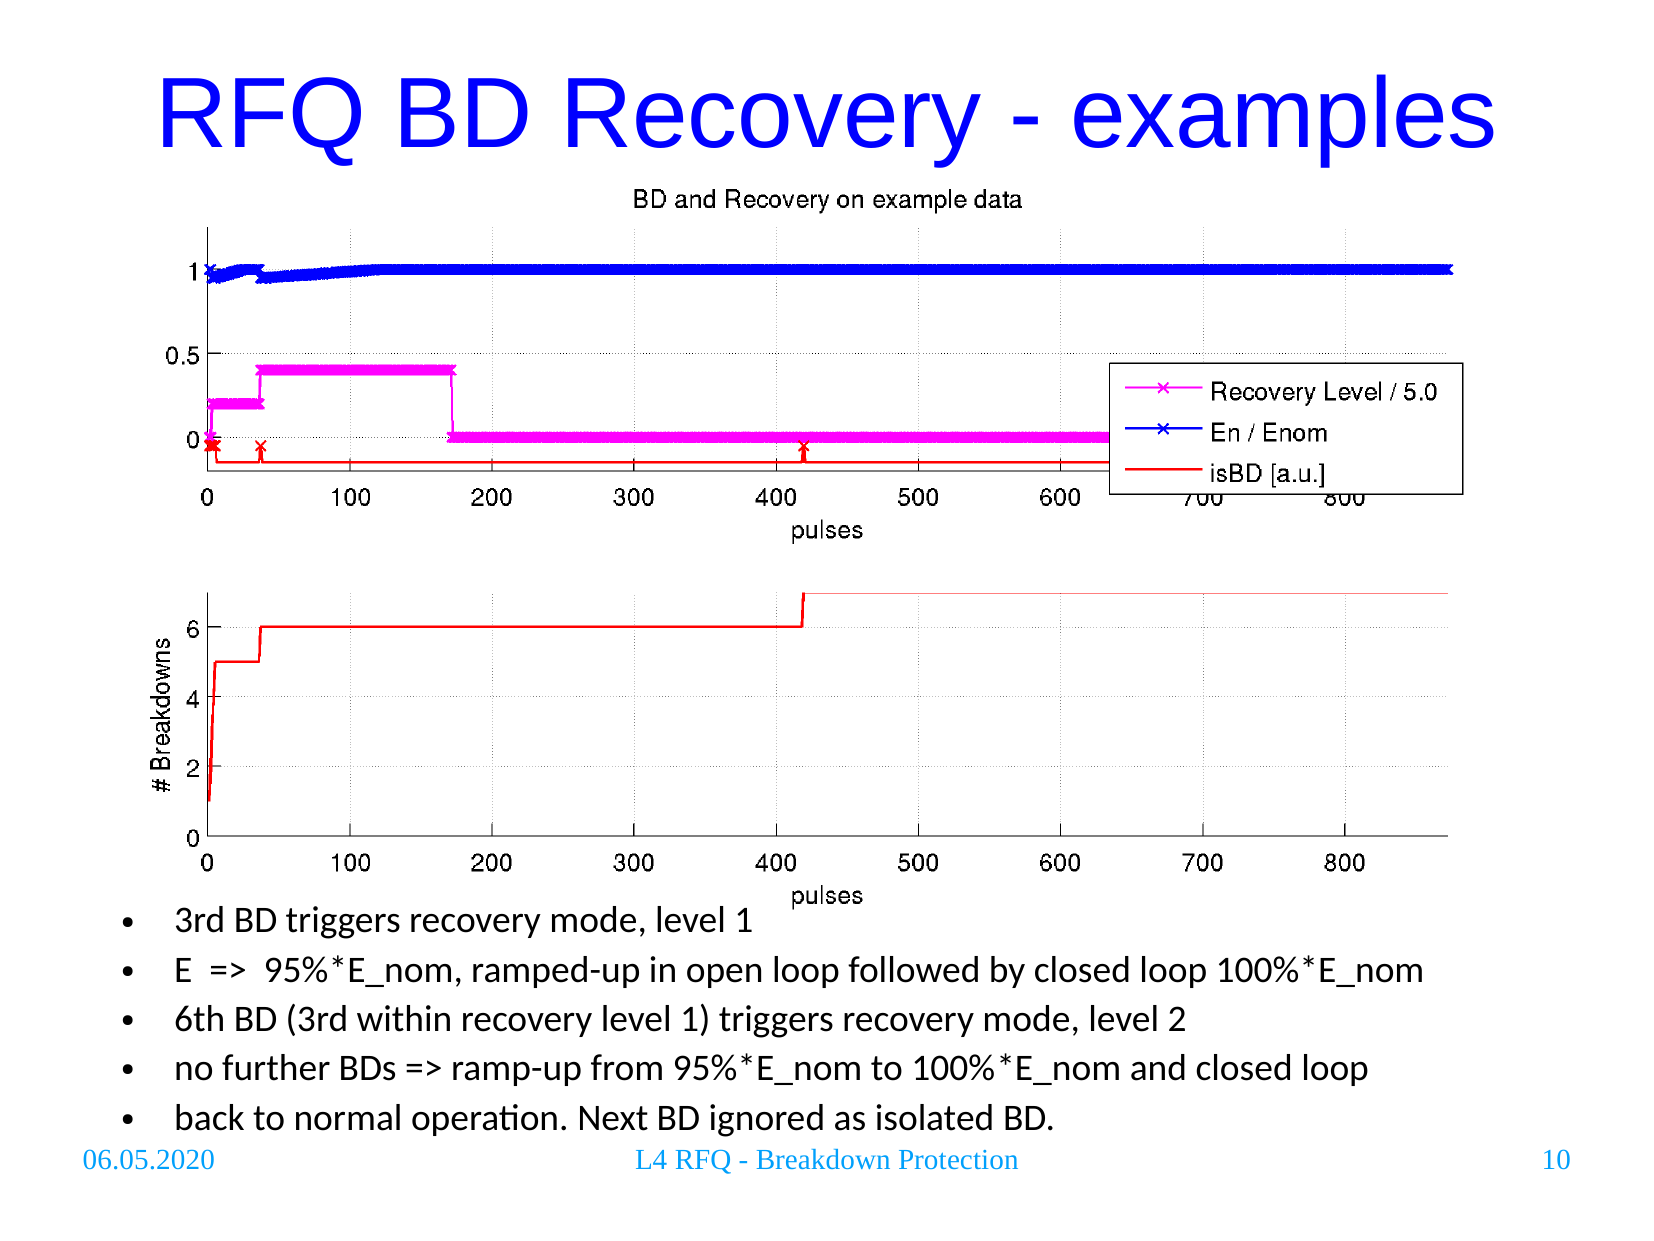

# RFQ BD Recovery - examples
3rd BD triggers recovery mode, level 1
E => 95%*E_nom, ramped-up in open loop followed by closed loop 100%*E_nom
6th BD (3rd within recovery level 1) triggers recovery mode, level 2
no further BDs => ramp-up from 95%*E_nom to 100%*E_nom and closed loop
back to normal operation. Next BD ignored as isolated BD.
06.05.2020
L4 RFQ - Breakdown Protection
10